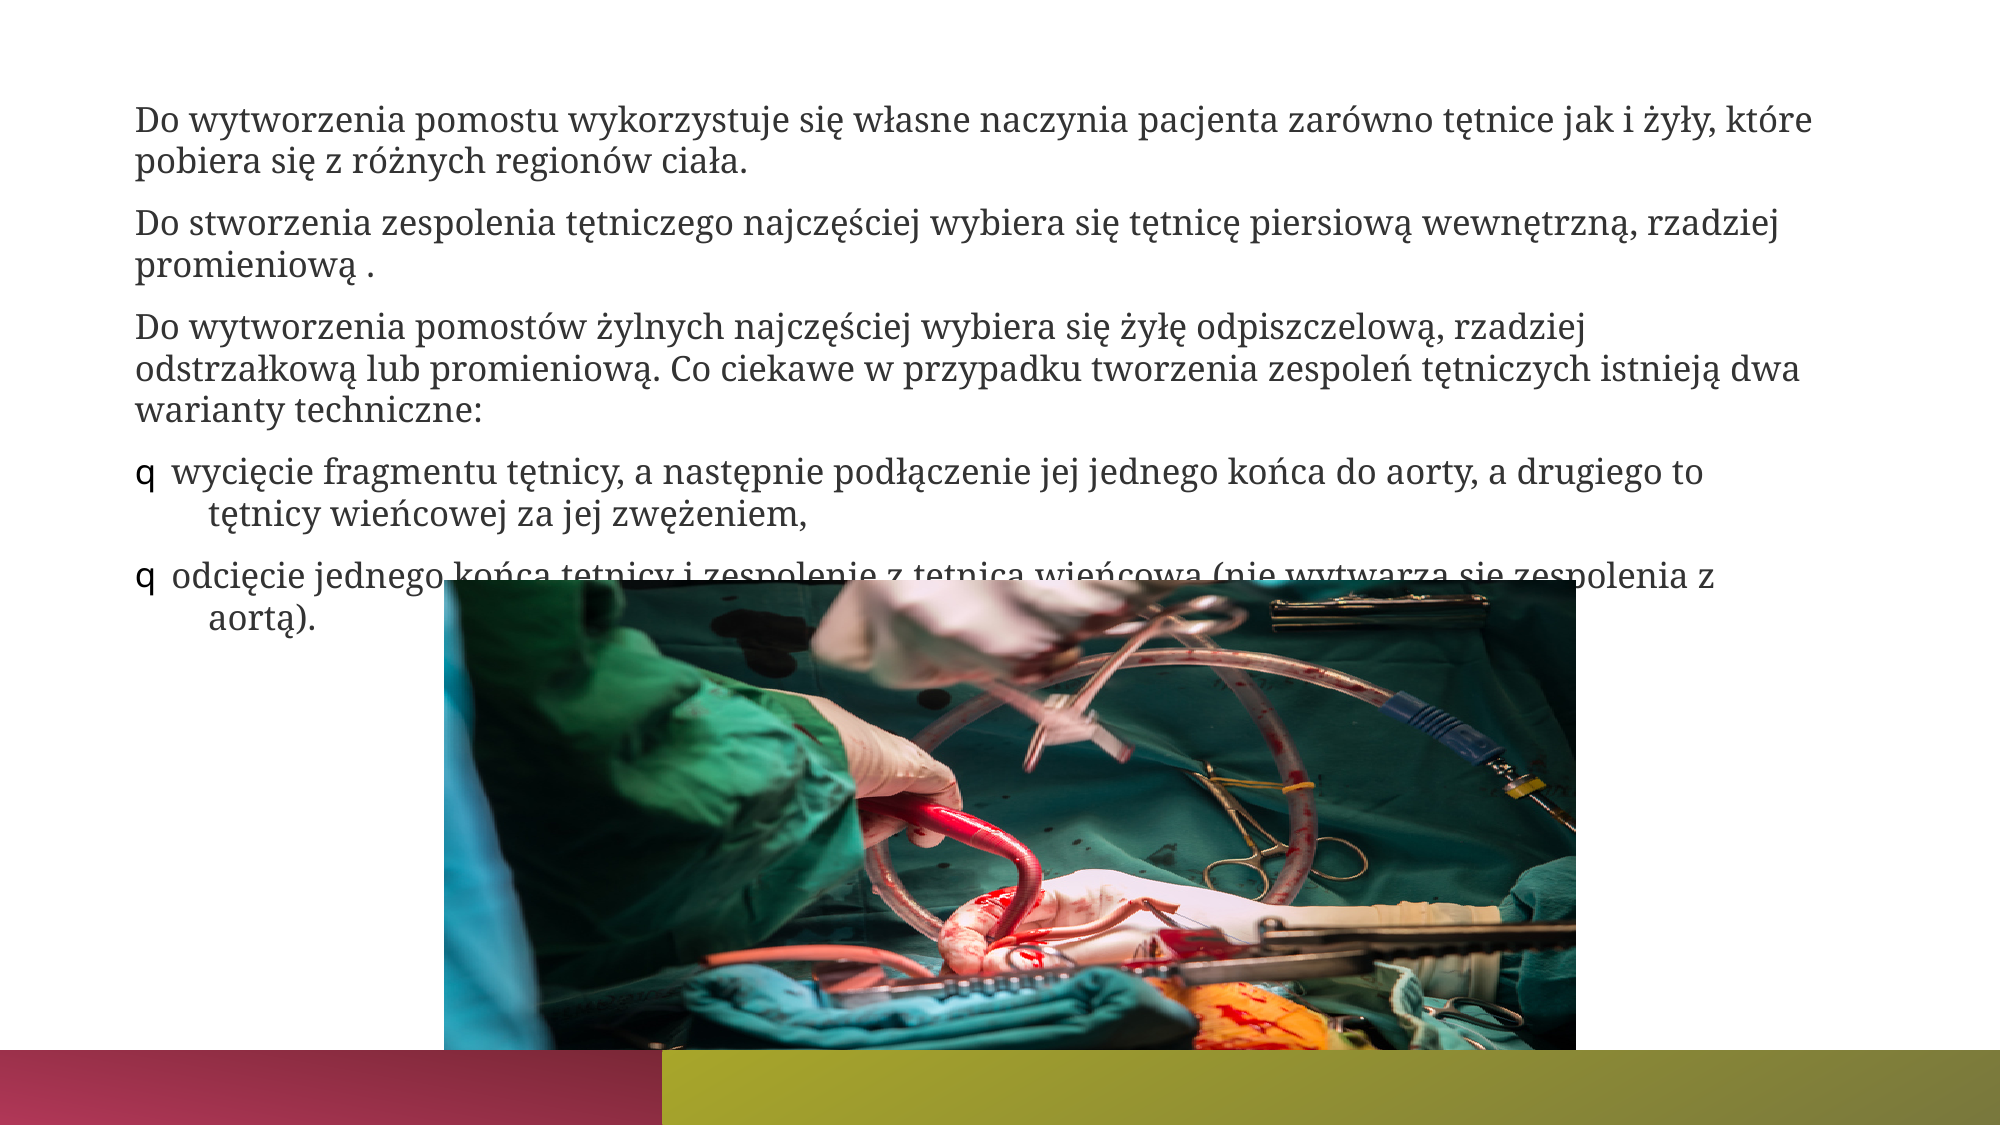

# Do wytworzenia pomostu wykorzystuje się własne naczynia pacjenta zarówno tętnice jak i żyły, które pobiera się z różnych regionów ciała.
Do stworzenia zespolenia tętniczego najczęściej wybiera się tętnicę piersiową wewnętrzną, rzadziej promieniową .
Do wytworzenia pomostów żylnych najczęściej wybiera się żyłę odpiszczelową, rzadziej odstrzałkową lub promieniową. Co ciekawe w przypadku tworzenia zespoleń tętniczych istnieją dwa warianty techniczne:
wycięcie fragmentu tętnicy, a następnie podłączenie jej jednego końca do aorty, a drugiego to tętnicy wieńcowej za jej zwężeniem,
odcięcie jednego końca tętnicy i zespolenie z tętnicą wieńcową (nie wytwarza się zespolenia z aortą).